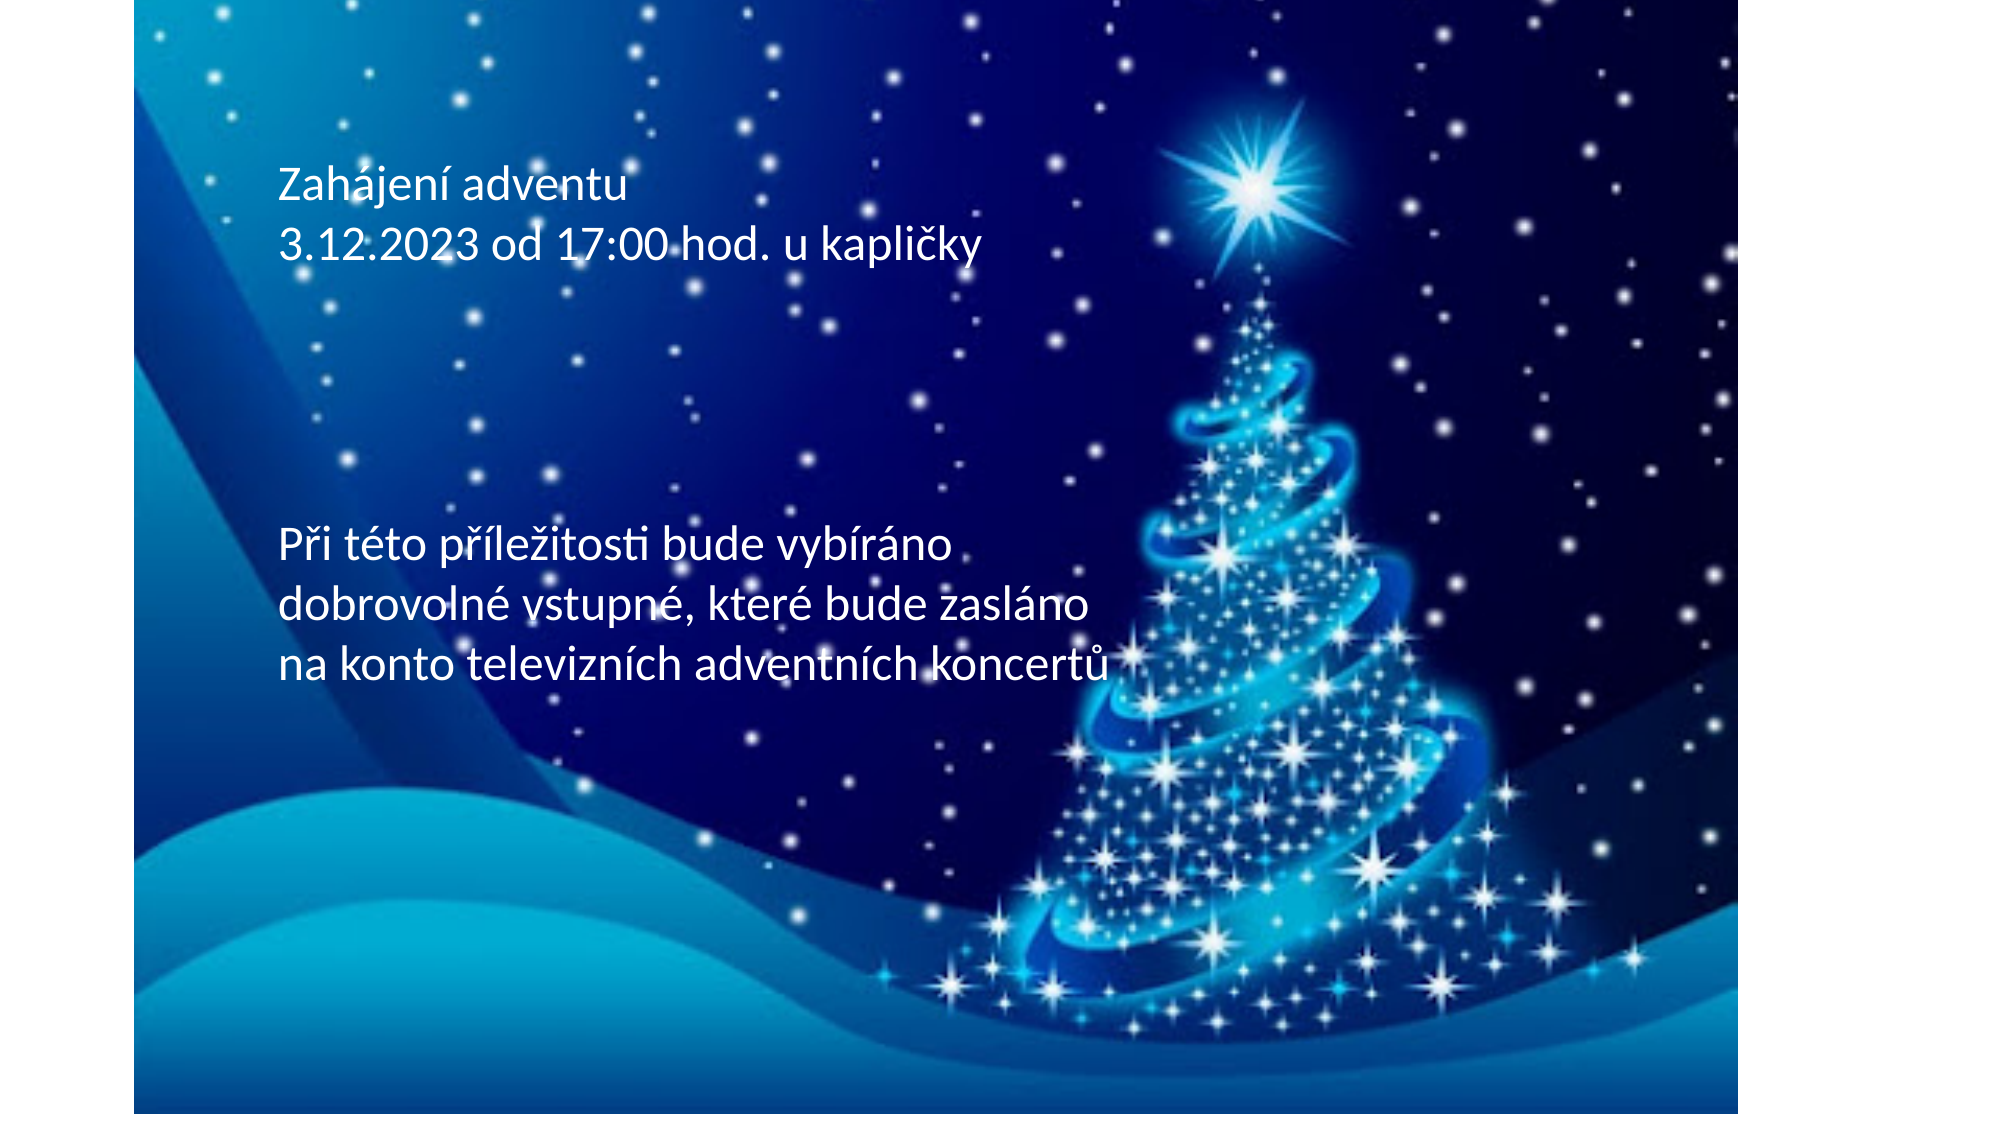

Zahájení adventu
3.12.2023 od 17:00 hod. u kapličky
Při této příležitosti bude vybíráno
dobrovolné vstupné, které bude zasláno
na konto televizních adventních koncertů
#